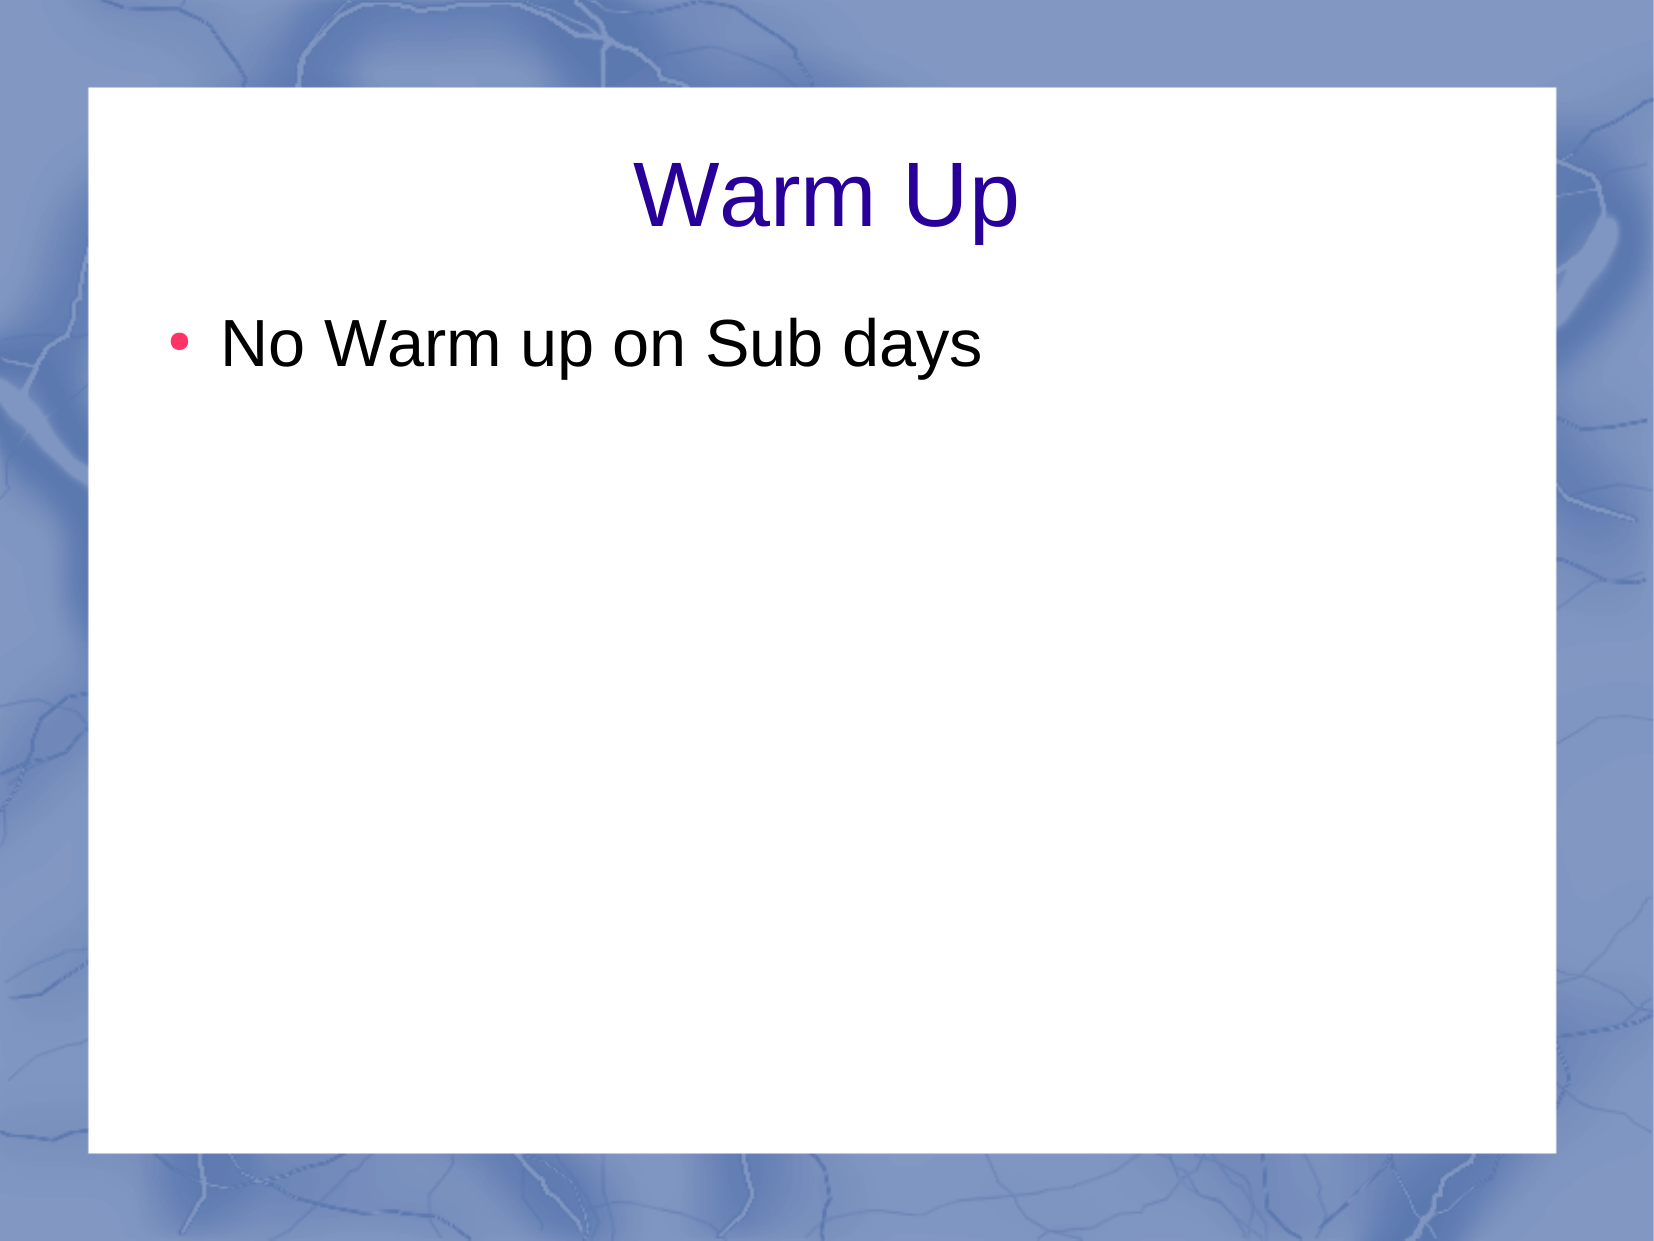

# Warm Up
No Warm up on Sub days